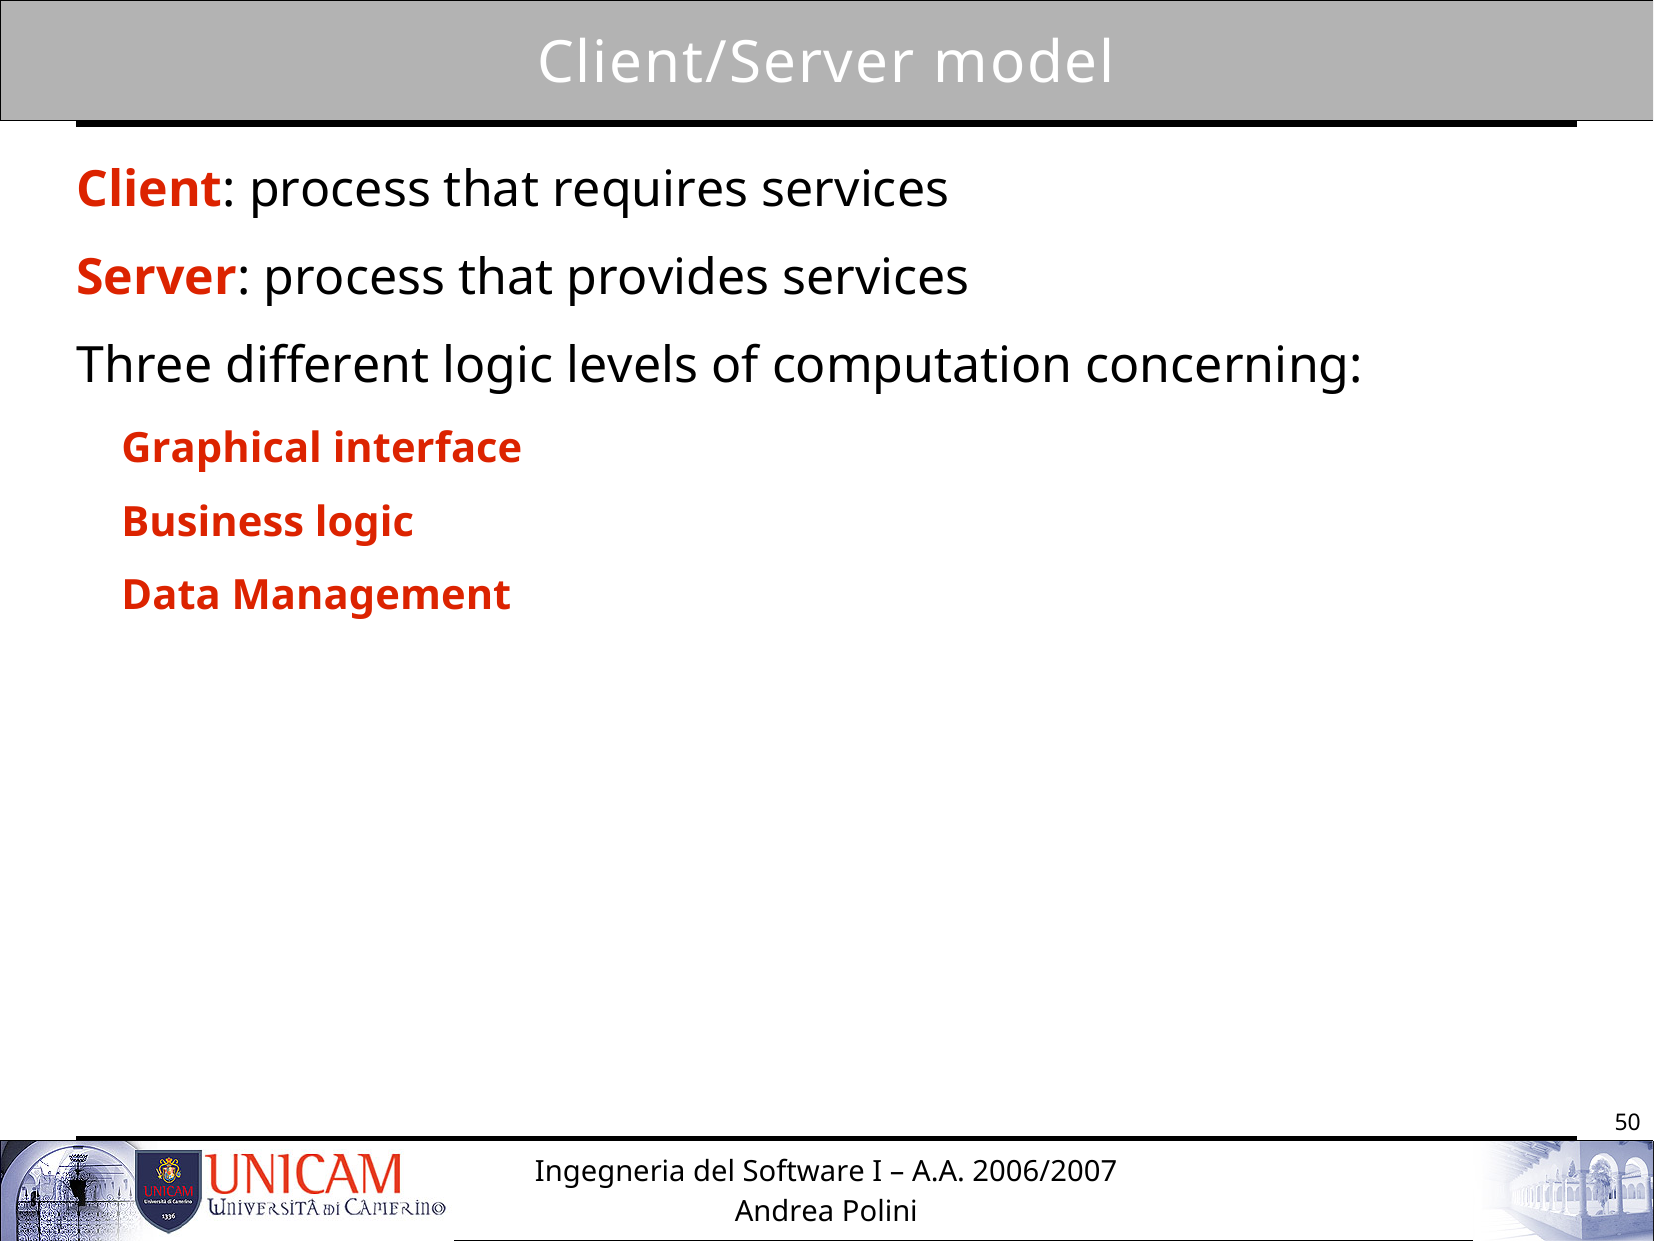

# Client/Server model
Client: process that requires services
Server: process that provides services
Three different logic levels of computation concerning:
Graphical interface
Business logic
Data Management
50